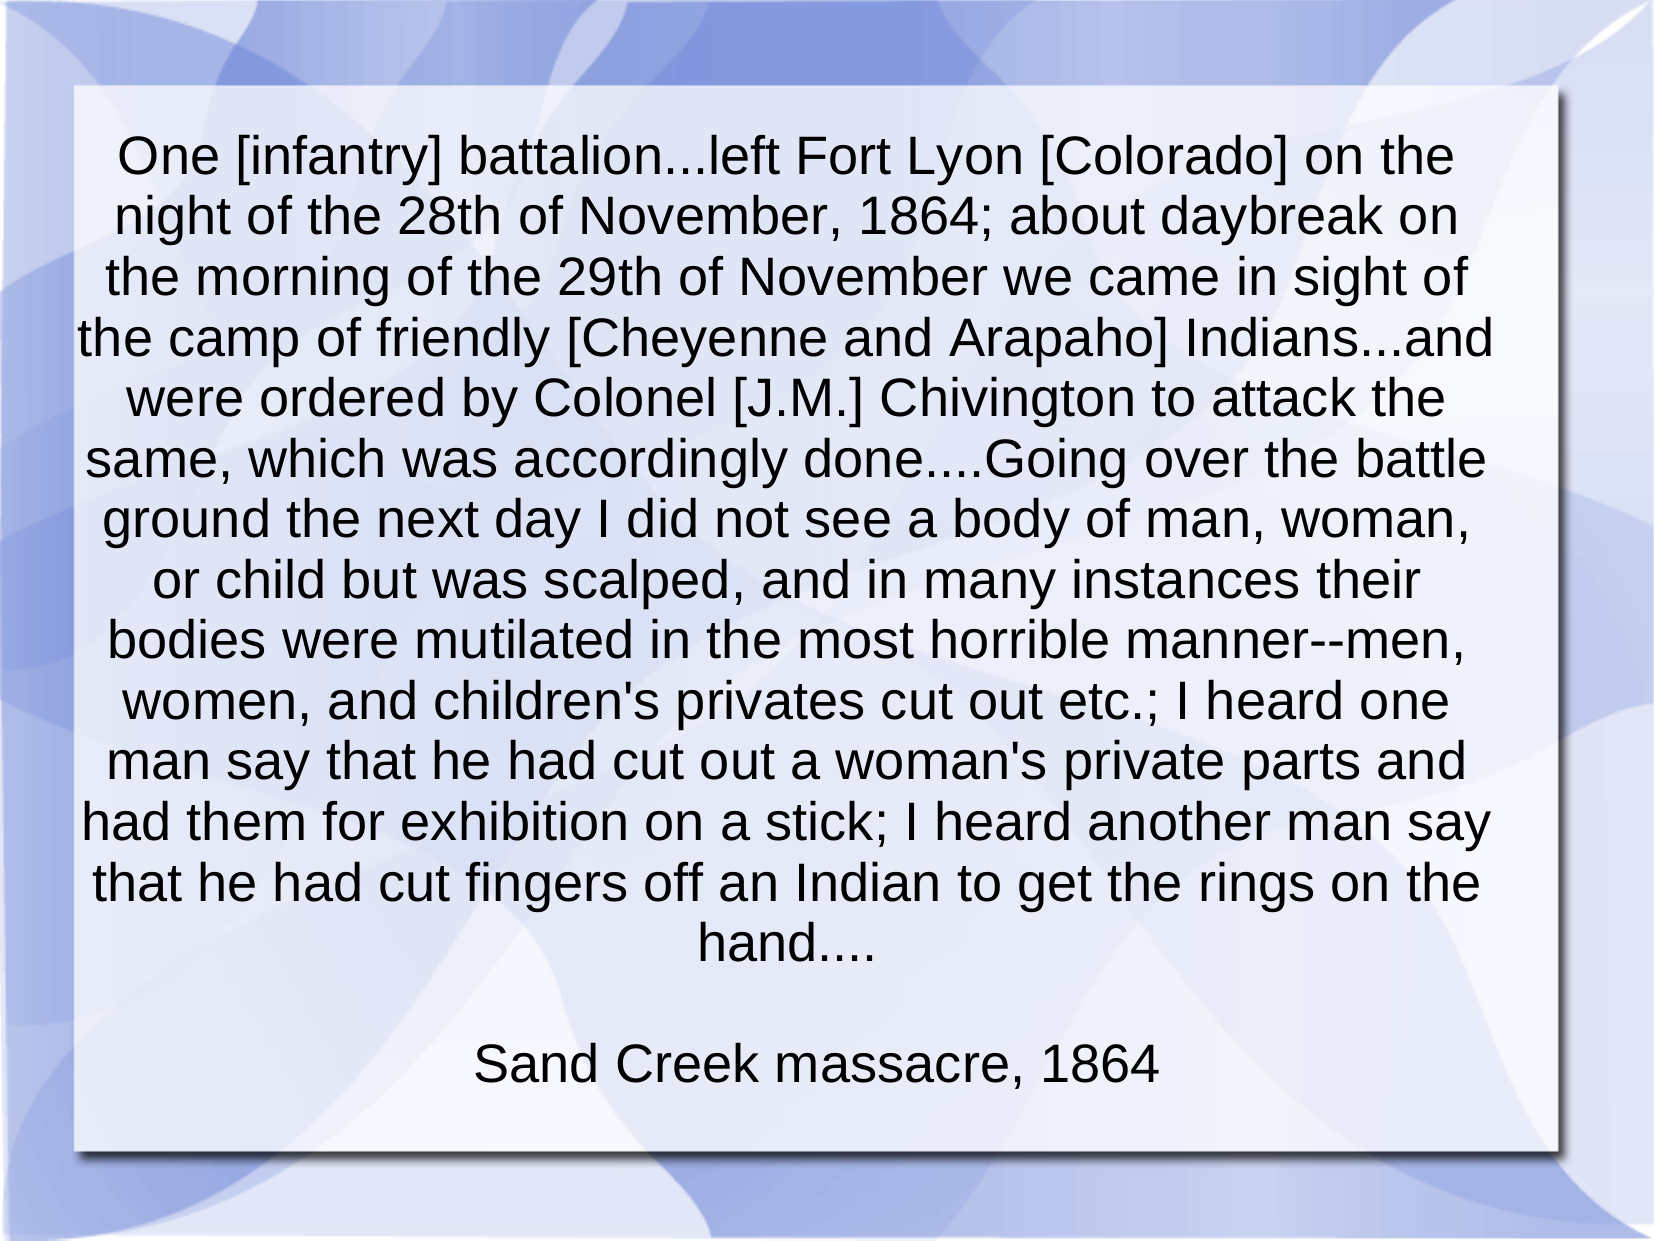

One [infantry] battalion...left Fort Lyon [Colorado] on the night of the 28th of November, 1864; about daybreak on the morning of the 29th of November we came in sight of the camp of friendly [Cheyenne and Arapaho] Indians...and were ordered by Colonel [J.M.] Chivington to attack the same, which was accordingly done....Going over the battle ground the next day I did not see a body of man, woman, or child but was scalped, and in many instances their bodies were mutilated in the most horrible manner--men, women, and children's privates cut out etc.; I heard one man say that he had cut out a woman's private parts and had them for exhibition on a stick; I heard another man say that he had cut fingers off an Indian to get the rings on the hand....
 Sand Creek massacre, 1864